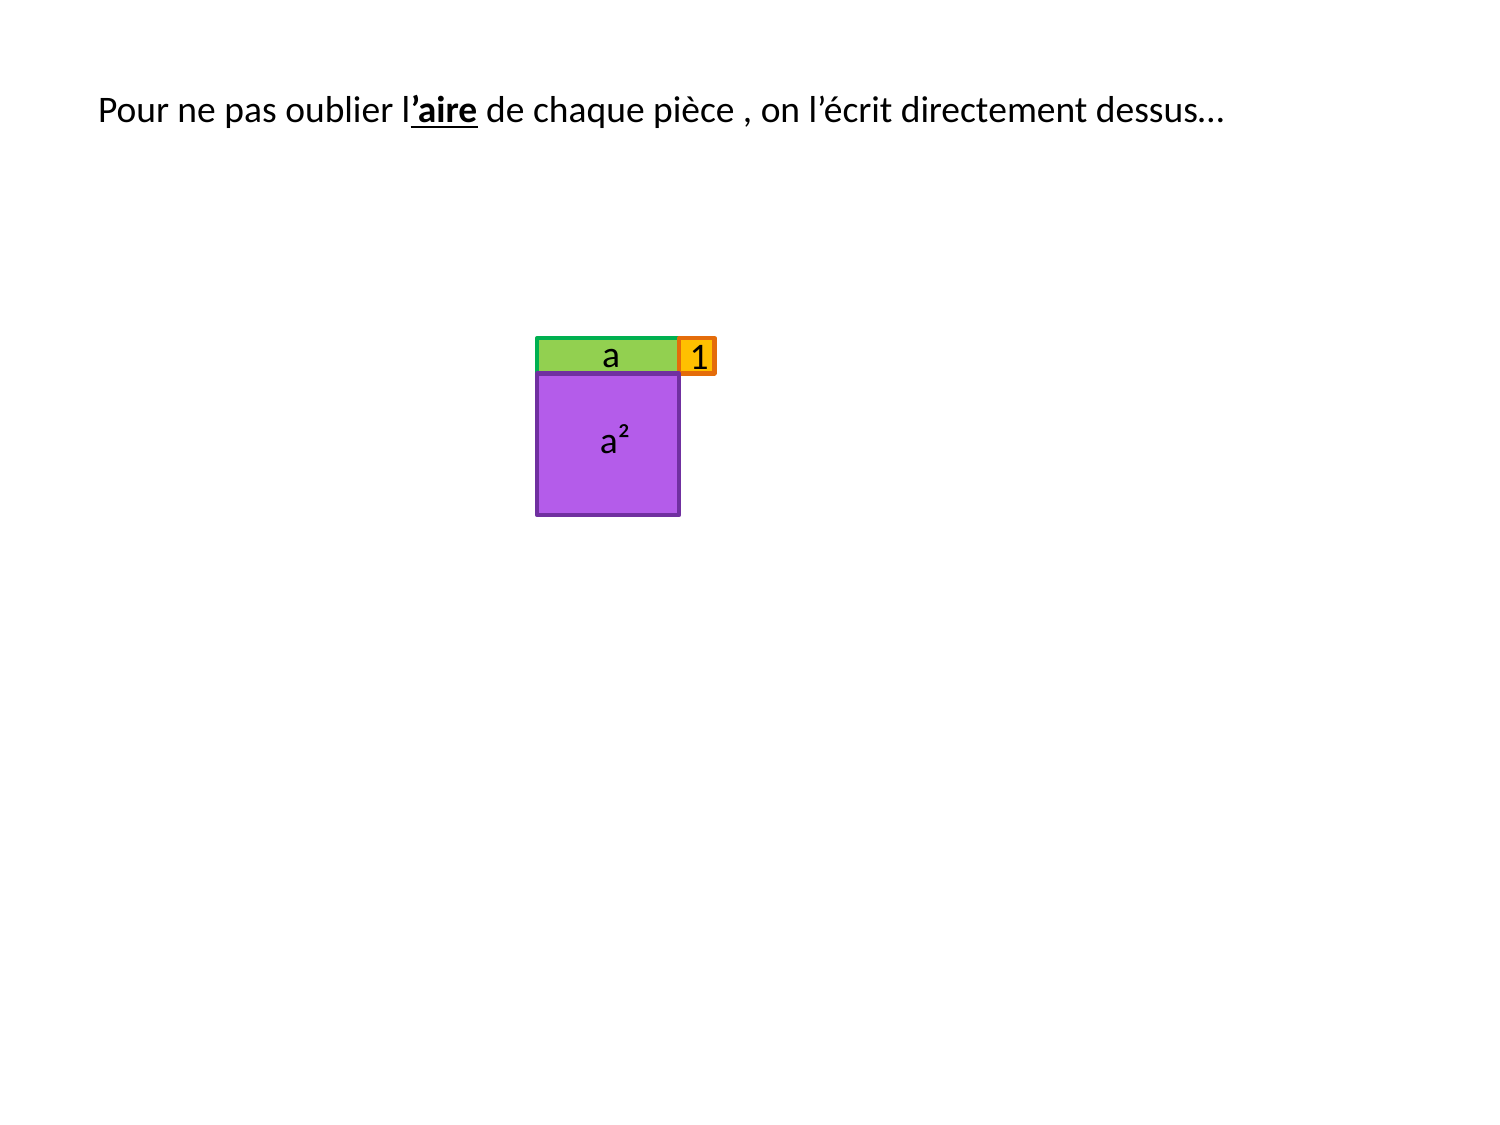

Pour ne pas oublier l’aire de chaque pièce , on l’écrit directement dessus…
a
1
a²